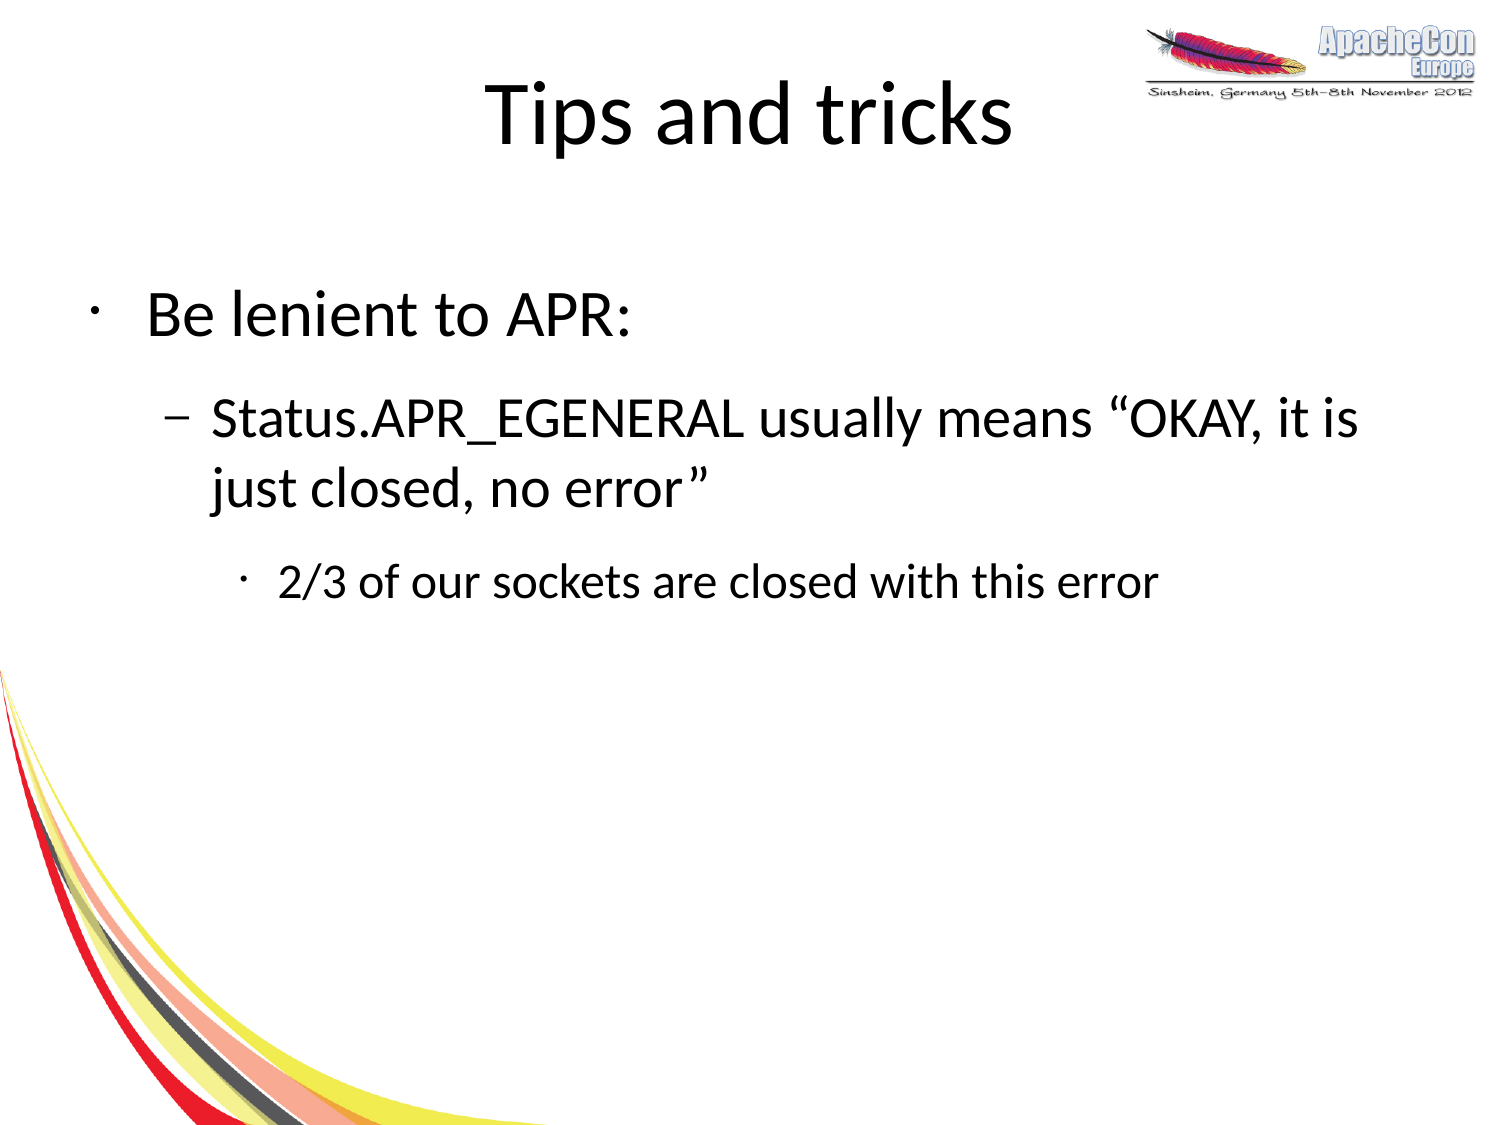

# Tips and tricks
Be lenient to APR:
Status.APR_EGENERAL usually means “OKAY, it is just closed, no error”
2/3 of our sockets are closed with this error